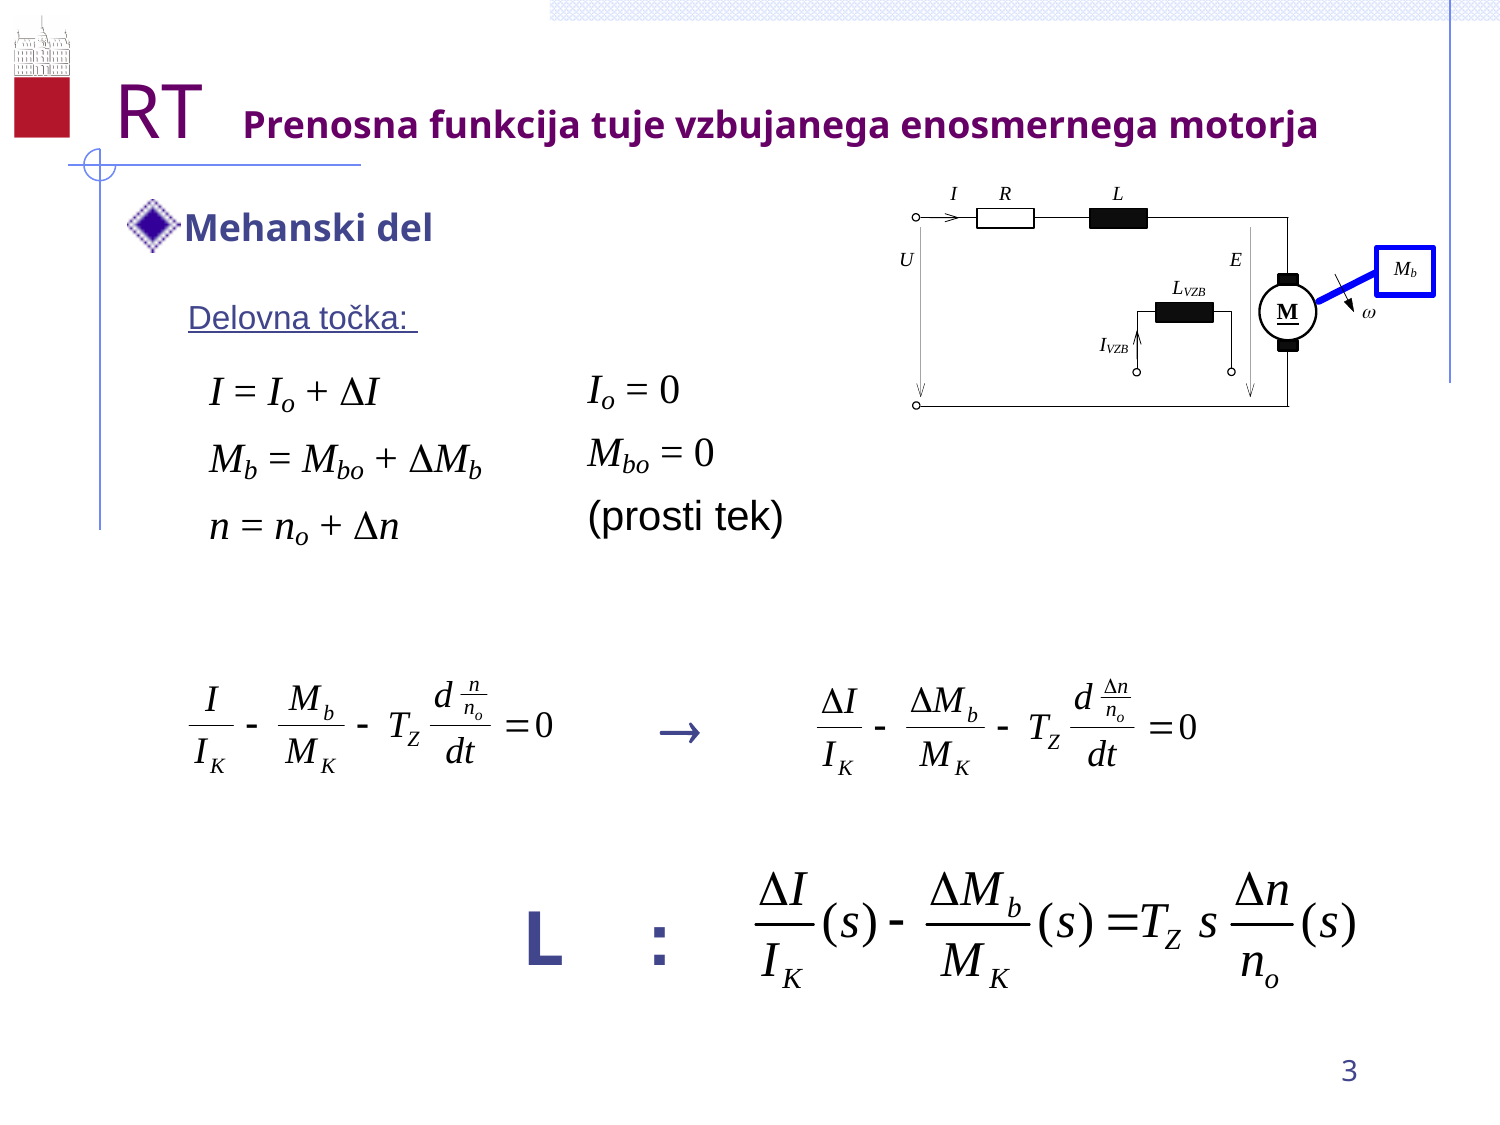

RT Prenosna funkcija tuje vzbujanega enosmernega motorja
# Mehanski del
Delovna točka:

L :